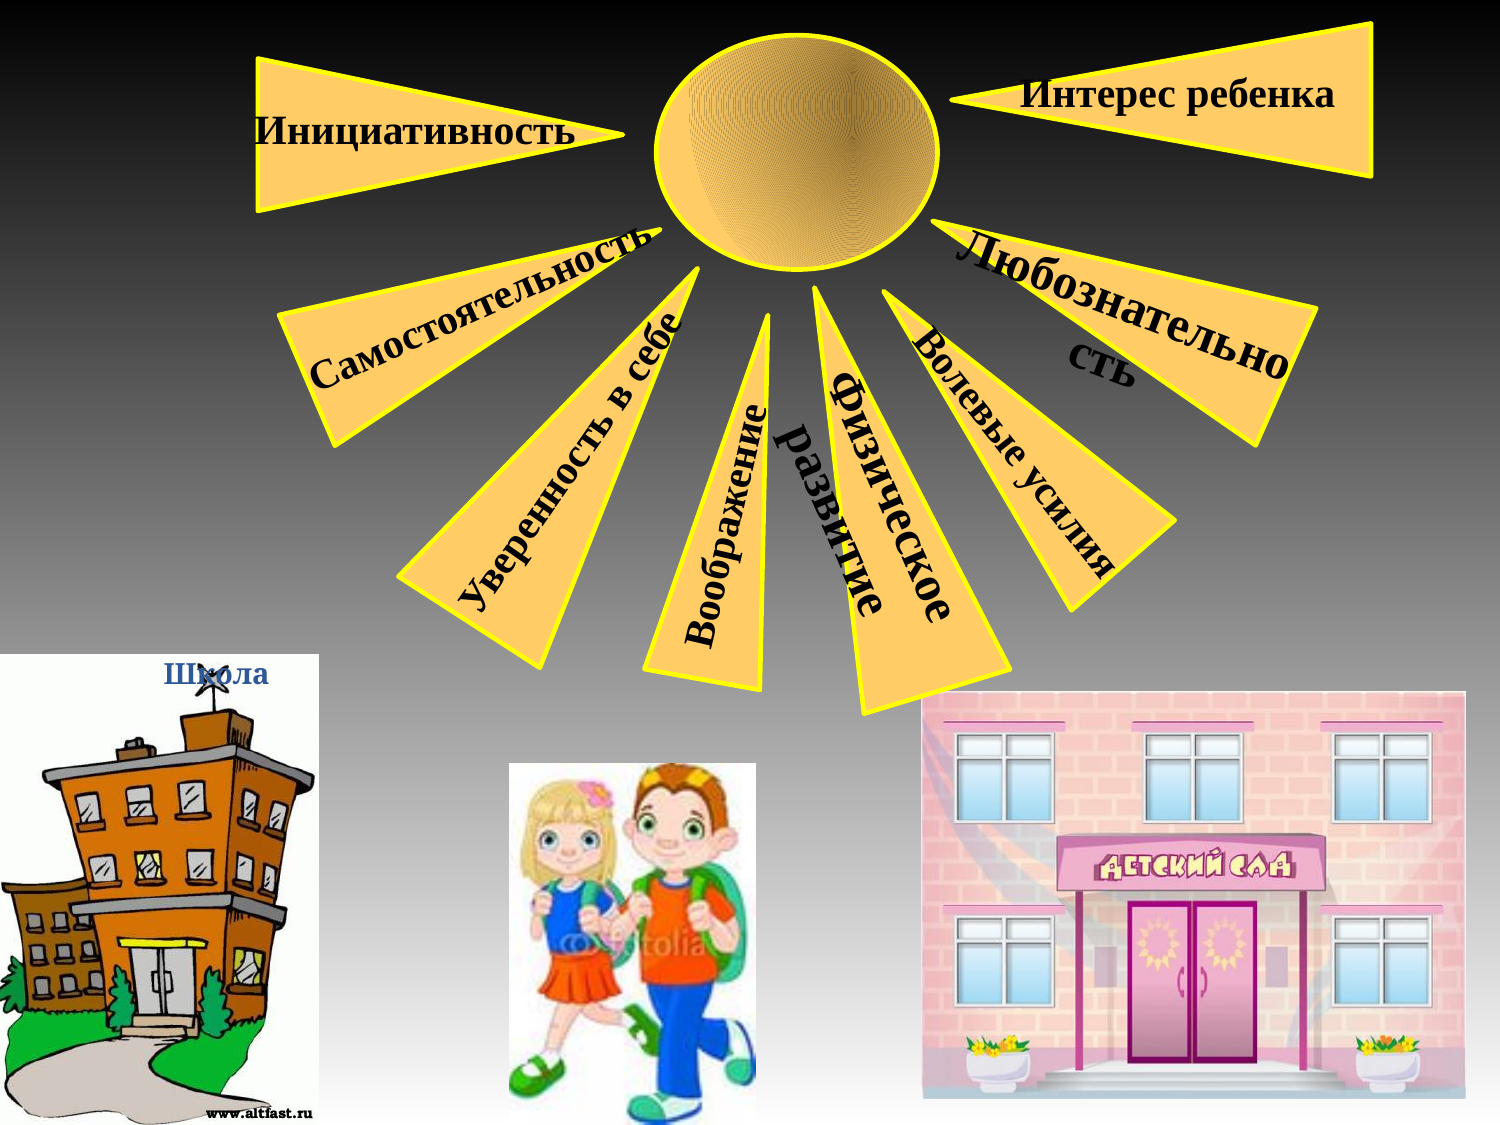

Инициативность
Интерес ребенка
Любознательность
Самостоятельность
Волевые усилия
Уверенность в себе
Физическое развитие
Воображение
# Школа